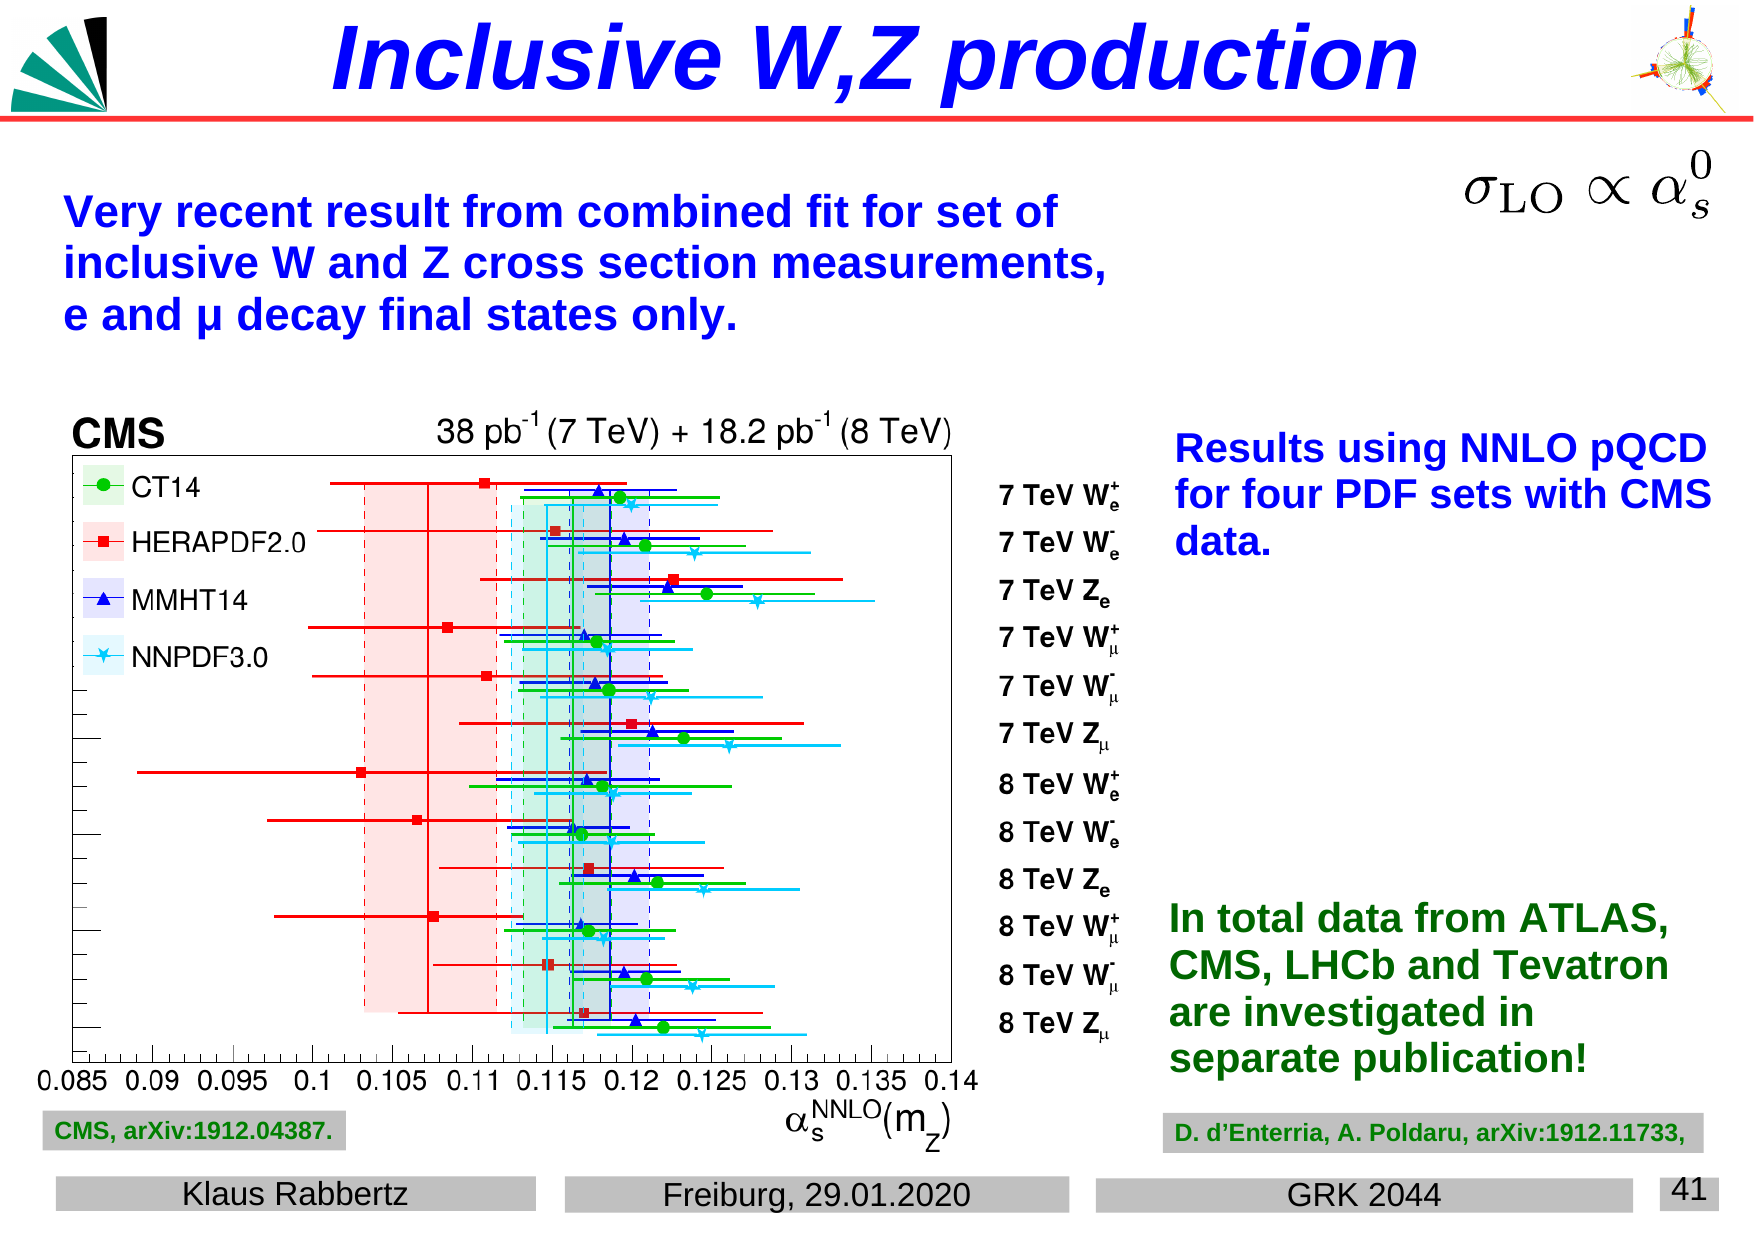

# Inclusive W,Z production
Very recent result from combined fit for set of
inclusive W and Z cross section measurements,
e and μ decay final states only.
Results using NNLO pQCD for four PDF sets with CMS data.
In total data from ATLAS, CMS, LHCb and Tevatron are investigated in separate publication!
CMS, arXiv:1912.04387.
D. d’Enterria, A. Poldaru, arXiv:1912.11733,